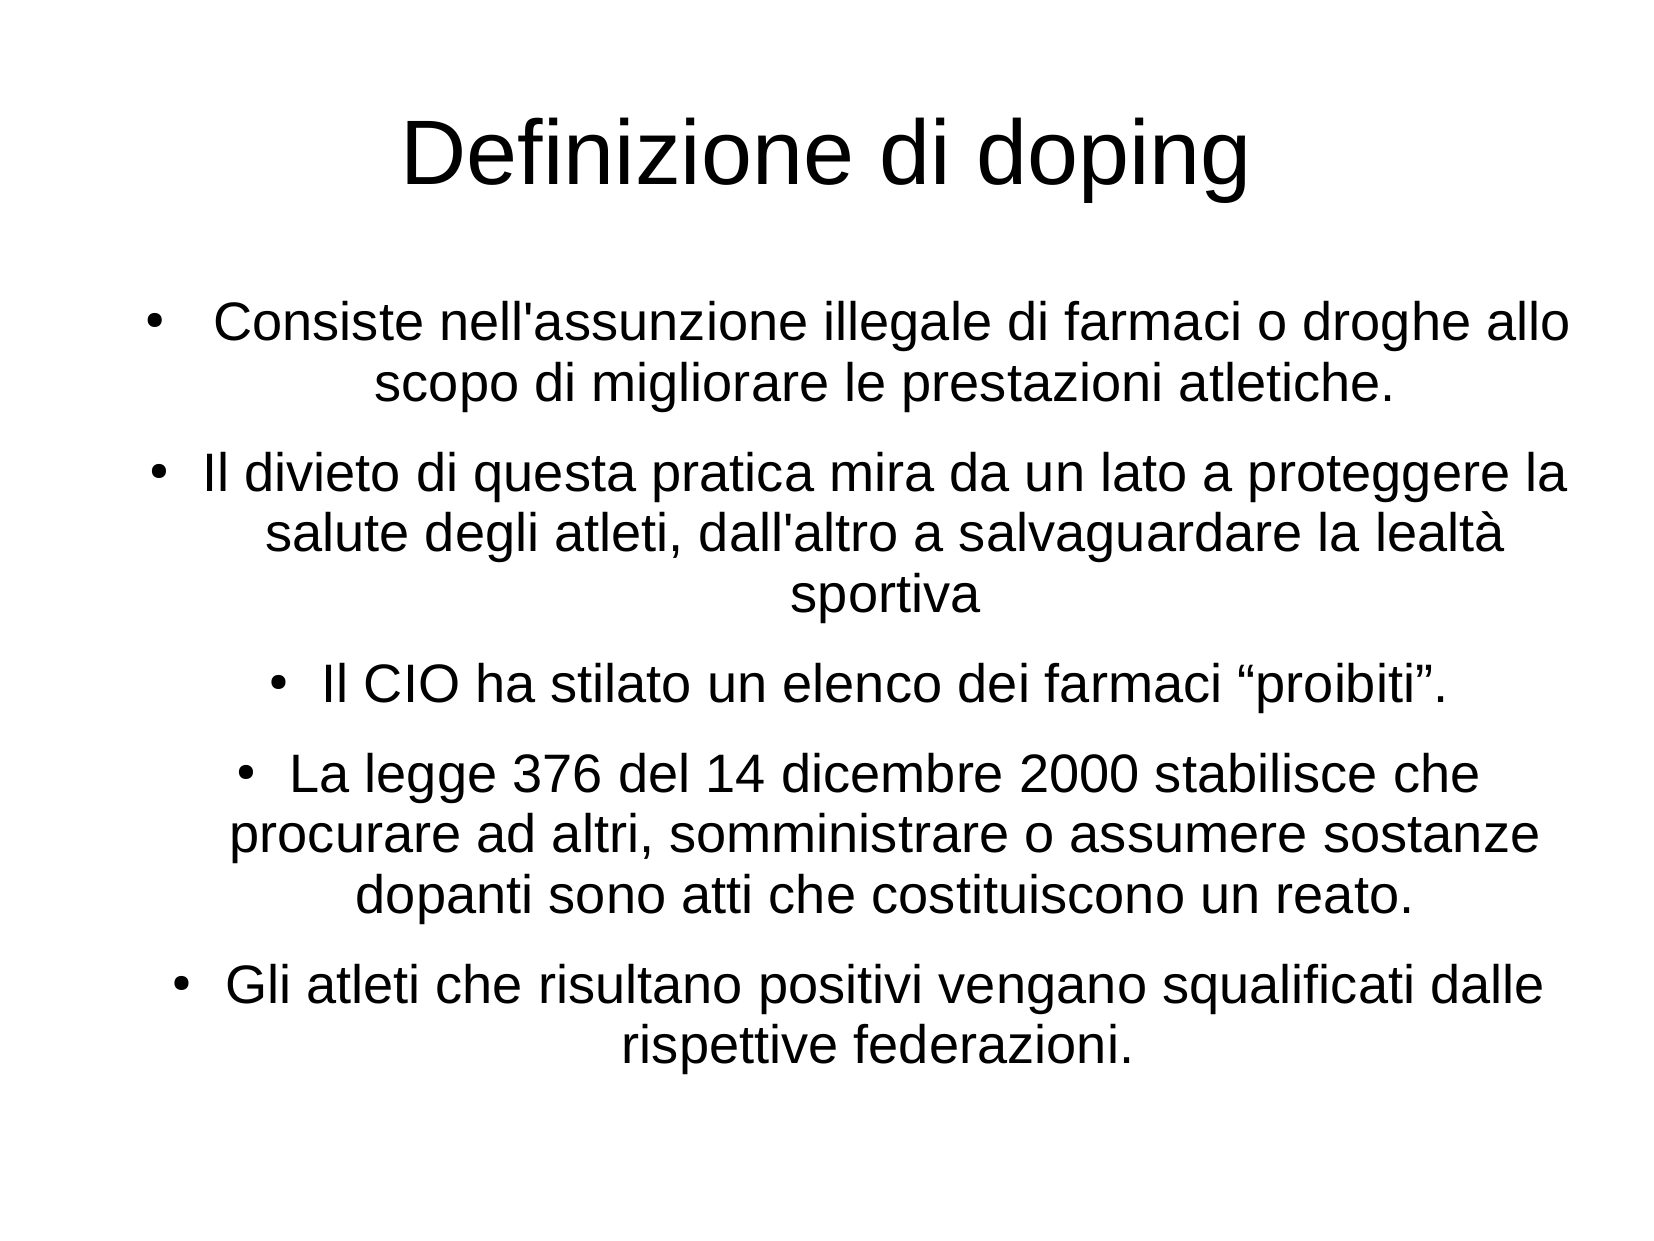

# Definizione di doping
 Consiste nell'assunzione illegale di farmaci o droghe allo scopo di migliorare le prestazioni atletiche.
Il divieto di questa pratica mira da un lato a proteggere la salute degli atleti, dall'altro a salvaguardare la lealtà sportiva
Il CIO ha stilato un elenco dei farmaci “proibiti”.
La legge 376 del 14 dicembre 2000 stabilisce che procurare ad altri, somministrare o assumere sostanze dopanti sono atti che costituiscono un reato.
Gli atleti che risultano positivi vengano squalificati dalle rispettive federazioni.